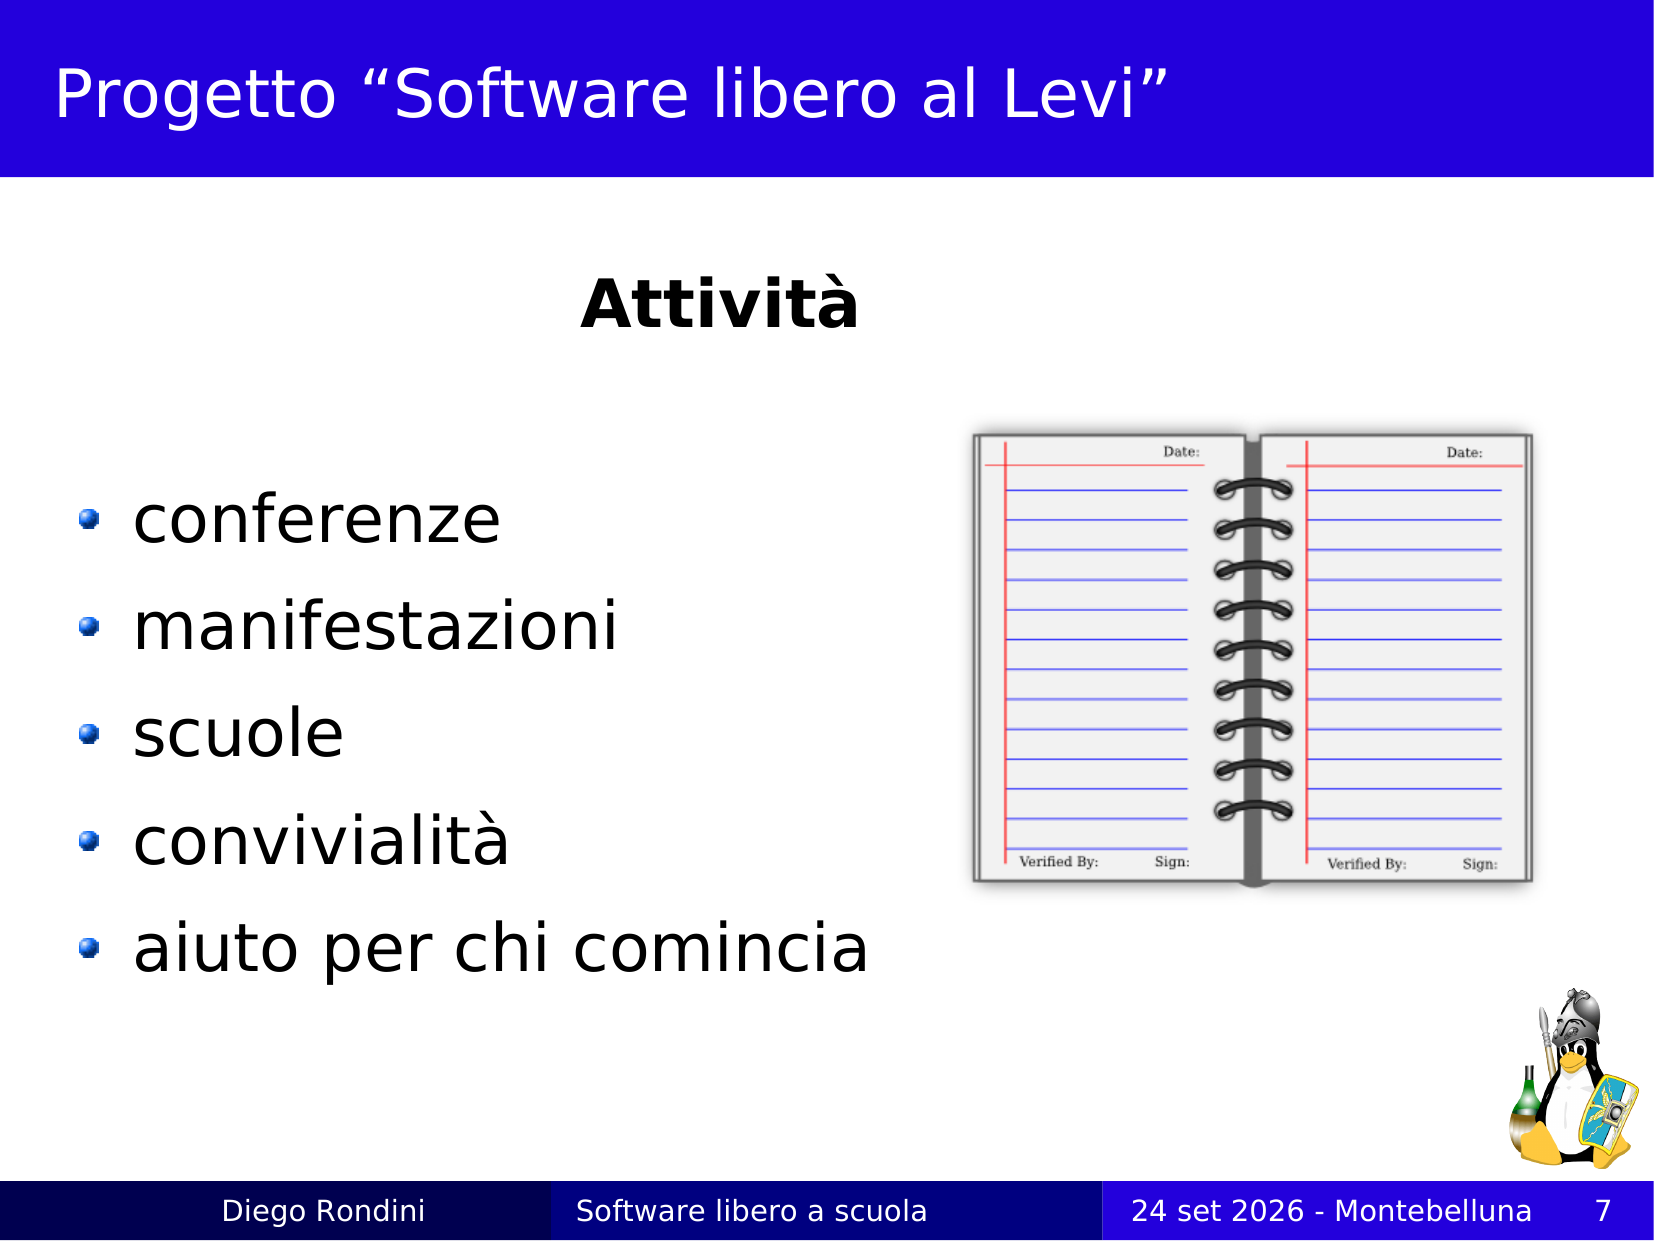

# Progetto “Software libero al Levi”
Attività
conferenze
manifestazioni
scuole
convivialità
aiuto per chi comincia